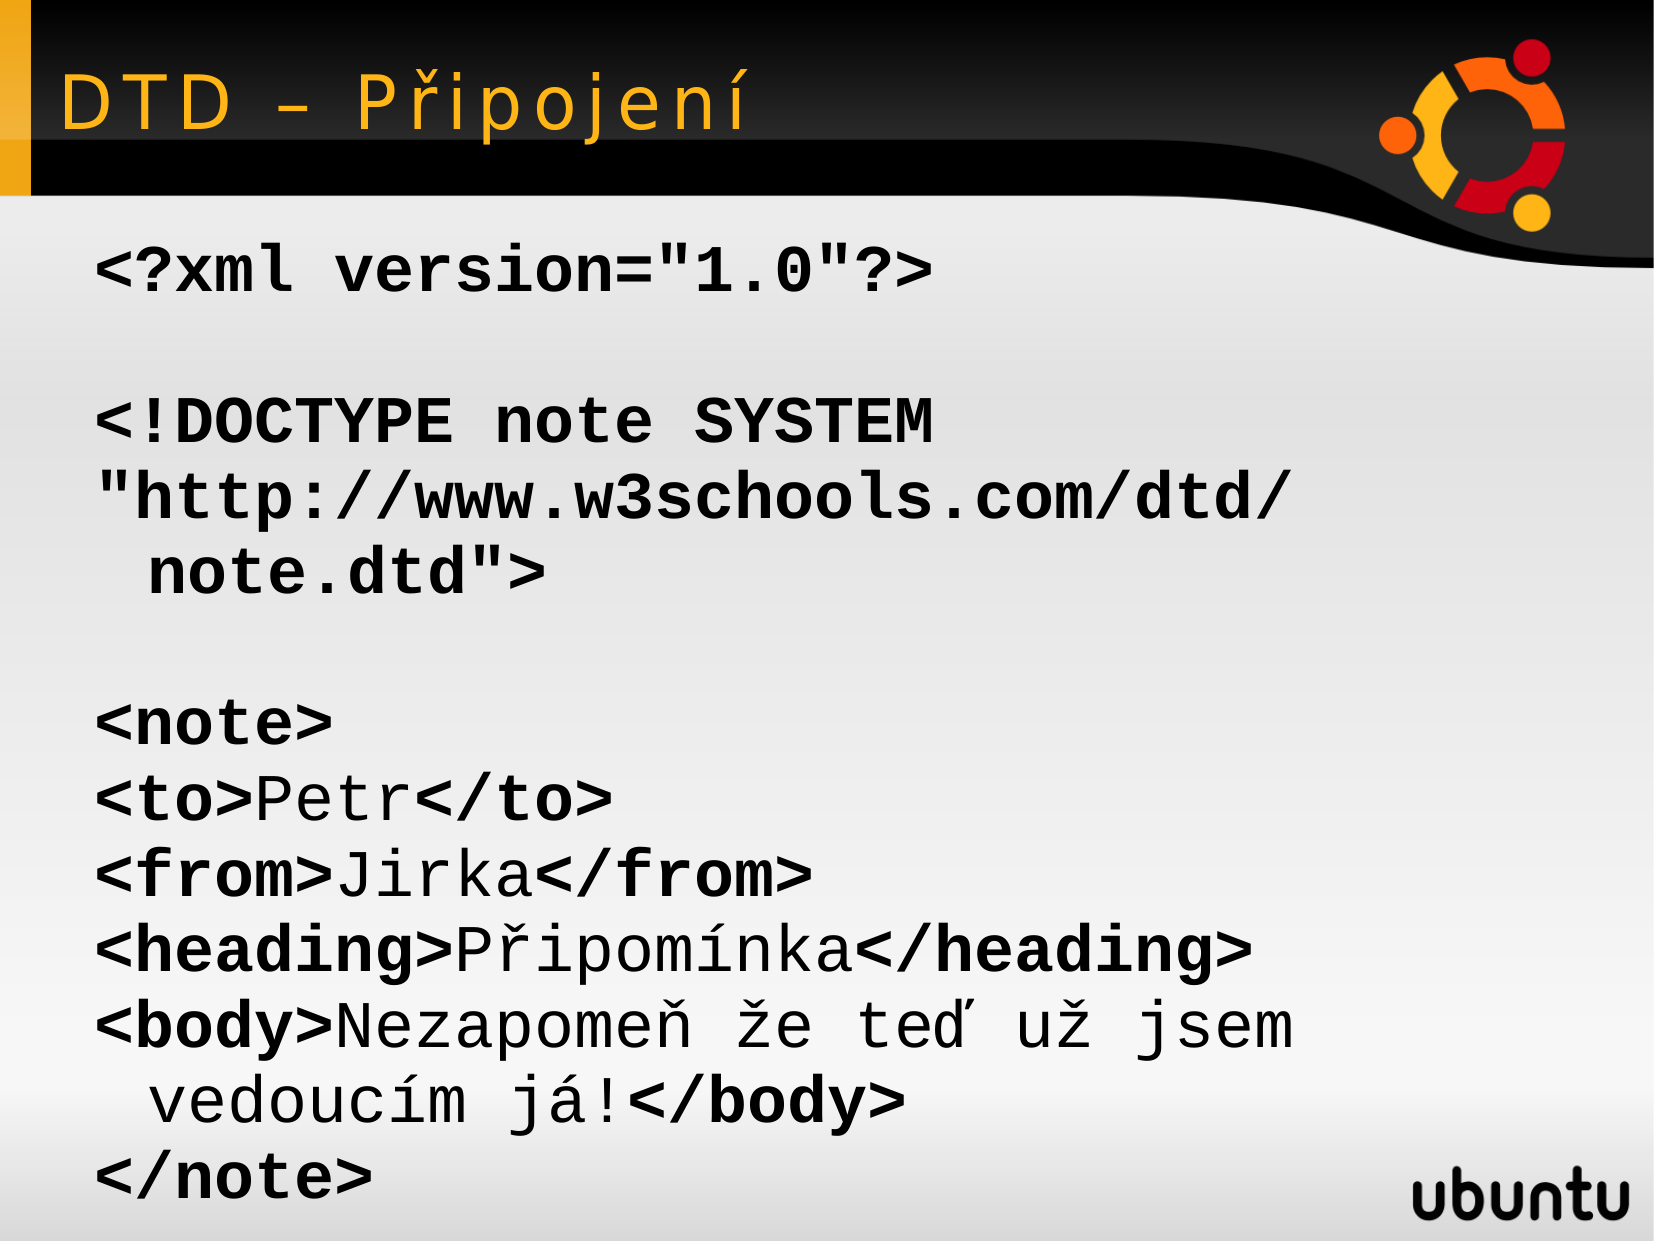

# DTD – Připojení
<?xml version="1.0"?>
<!DOCTYPE note SYSTEM
"http://www.w3schools.com/dtd/note.dtd">
<note>
<to>Petr</to>
<from>Jirka</from>
<heading>Připomínka</heading>
<body>Nezapomeň že teď už jsem vedoucím já!</body>
</note>